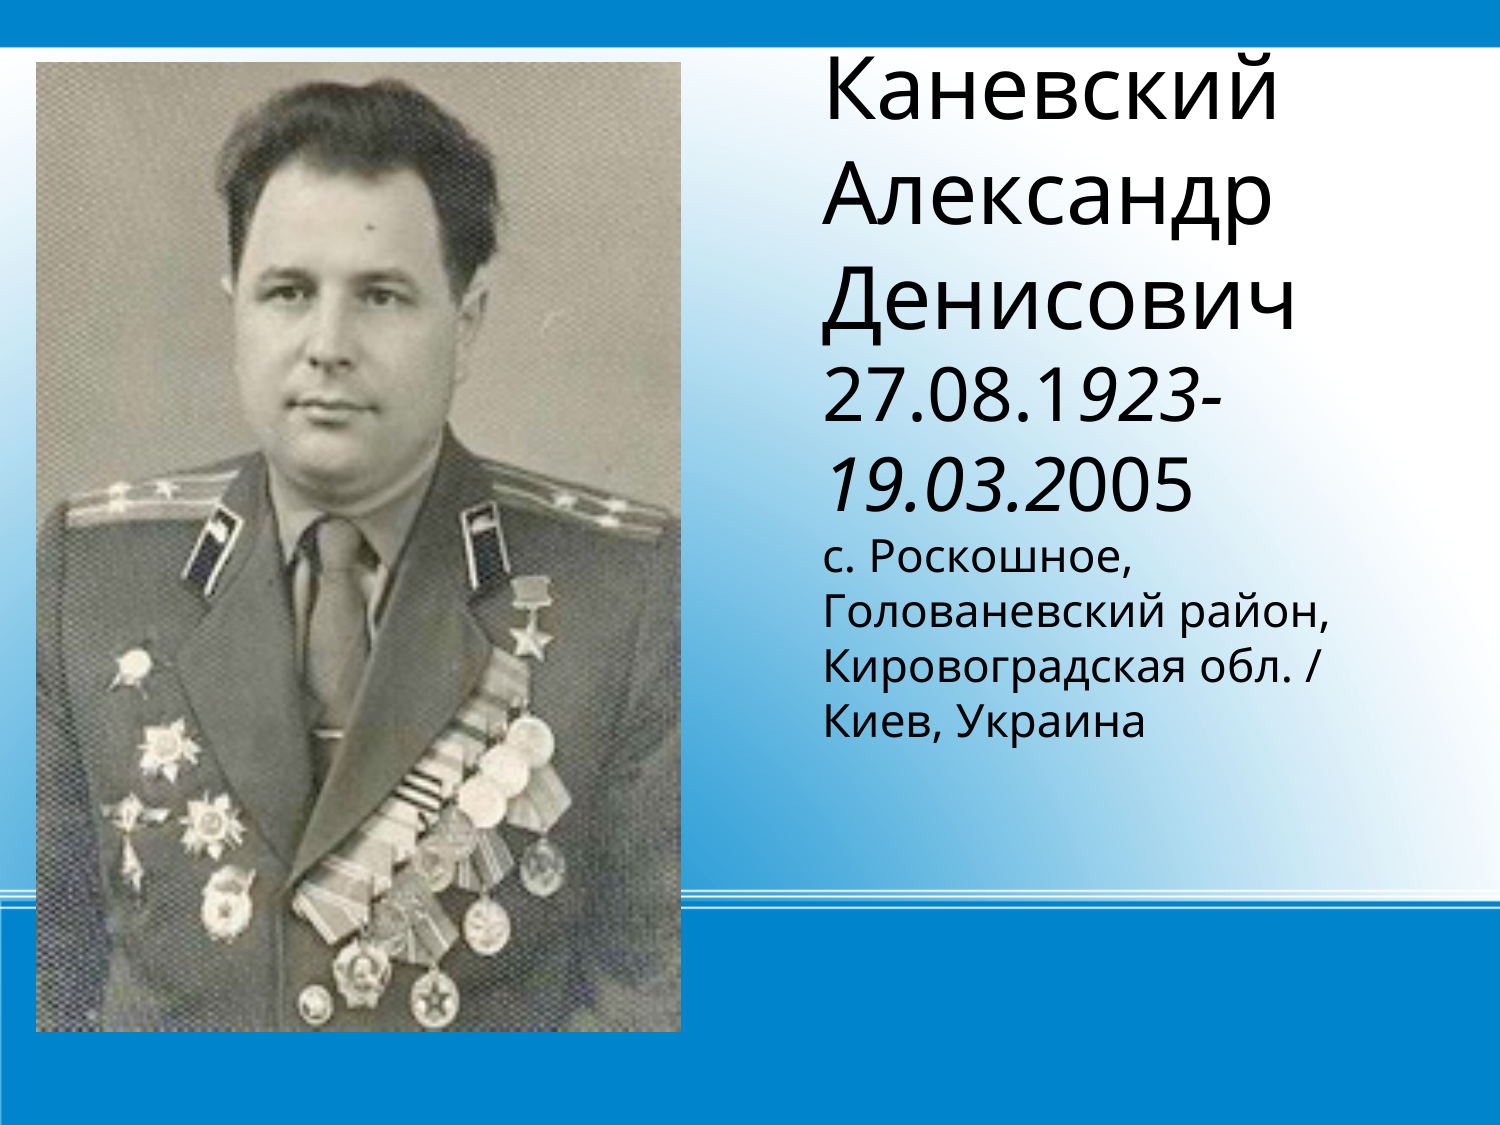

# Каневский Александр Денисович 27.08.1923-19.03.2005 с. Роскошное, Голованевский район, Кировоградская обл. / Киев, Украина